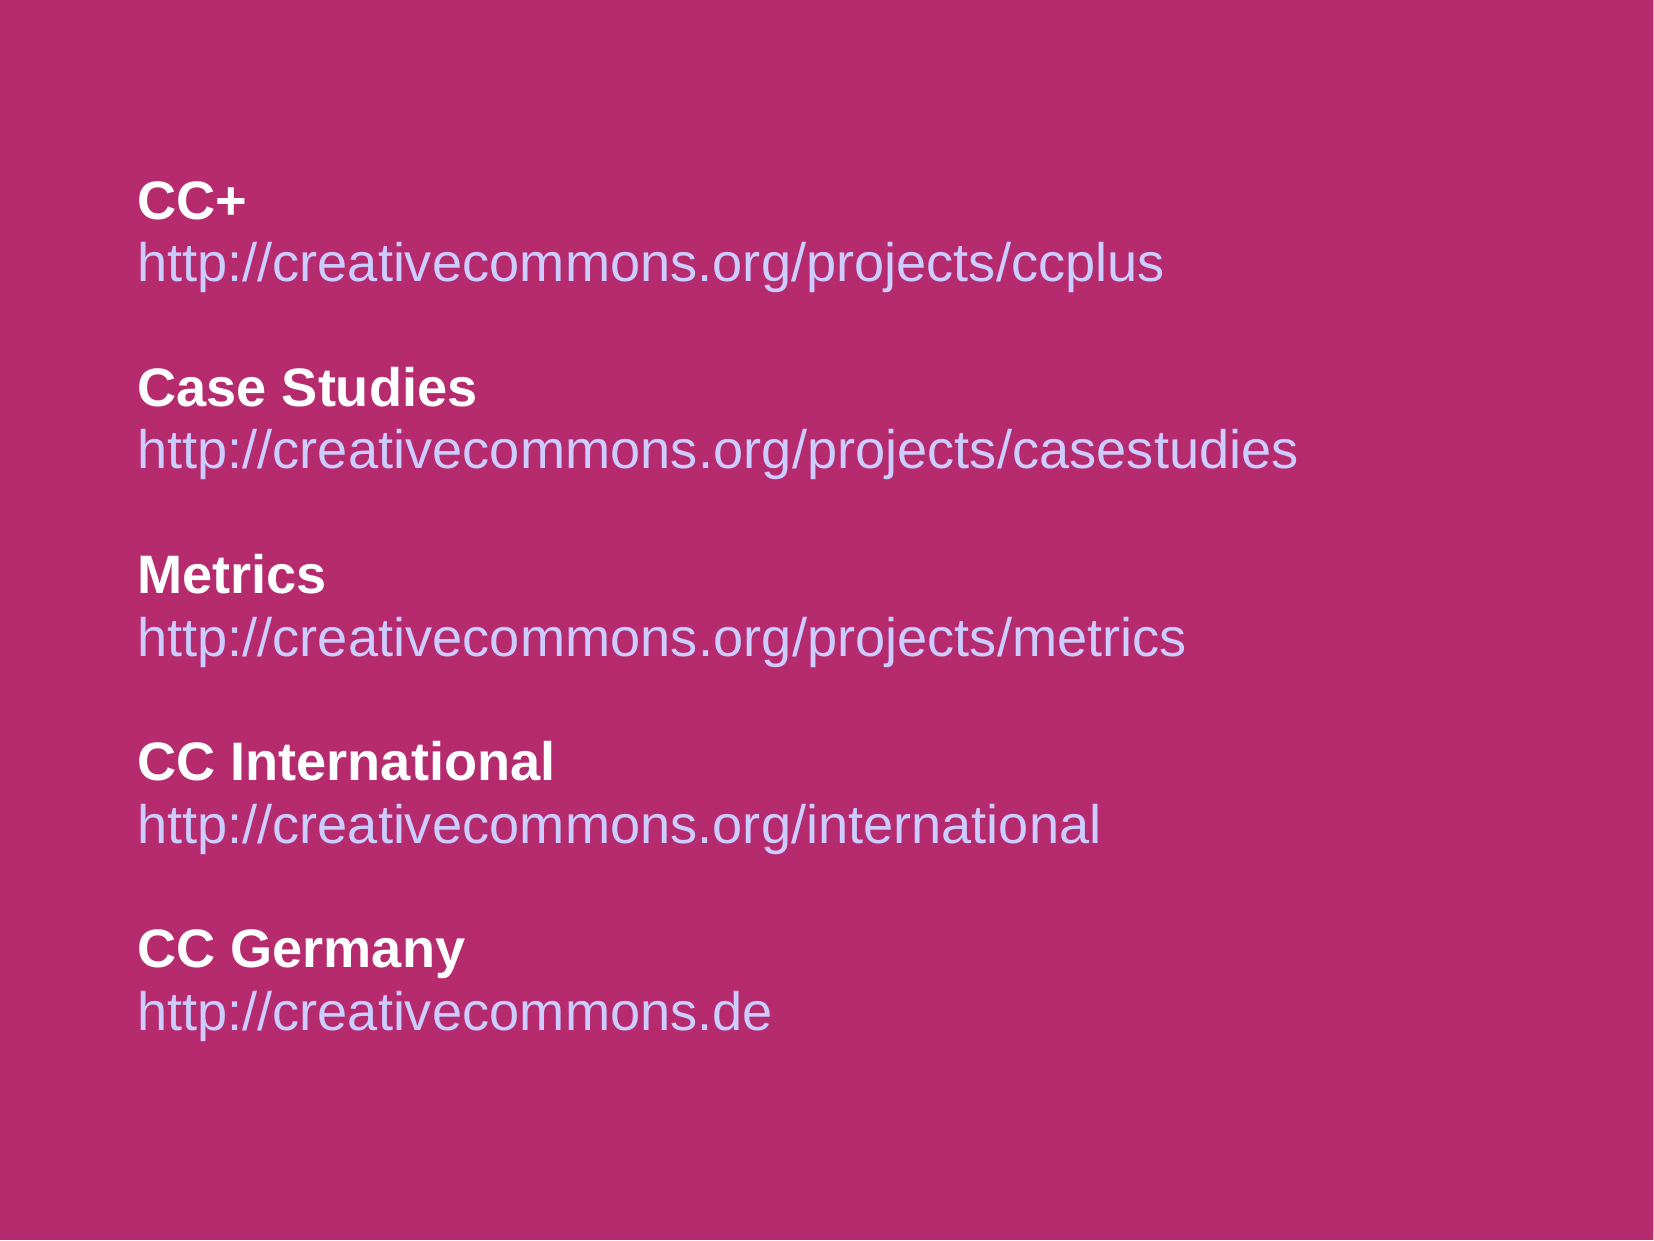

CC+
http://creativecommons.org/projects/ccplus
Case Studies
http://creativecommons.org/projects/casestudies
Metrics
http://creativecommons.org/projects/metrics
CC International
http://creativecommons.org/international
CC Germany
http://creativecommons.de